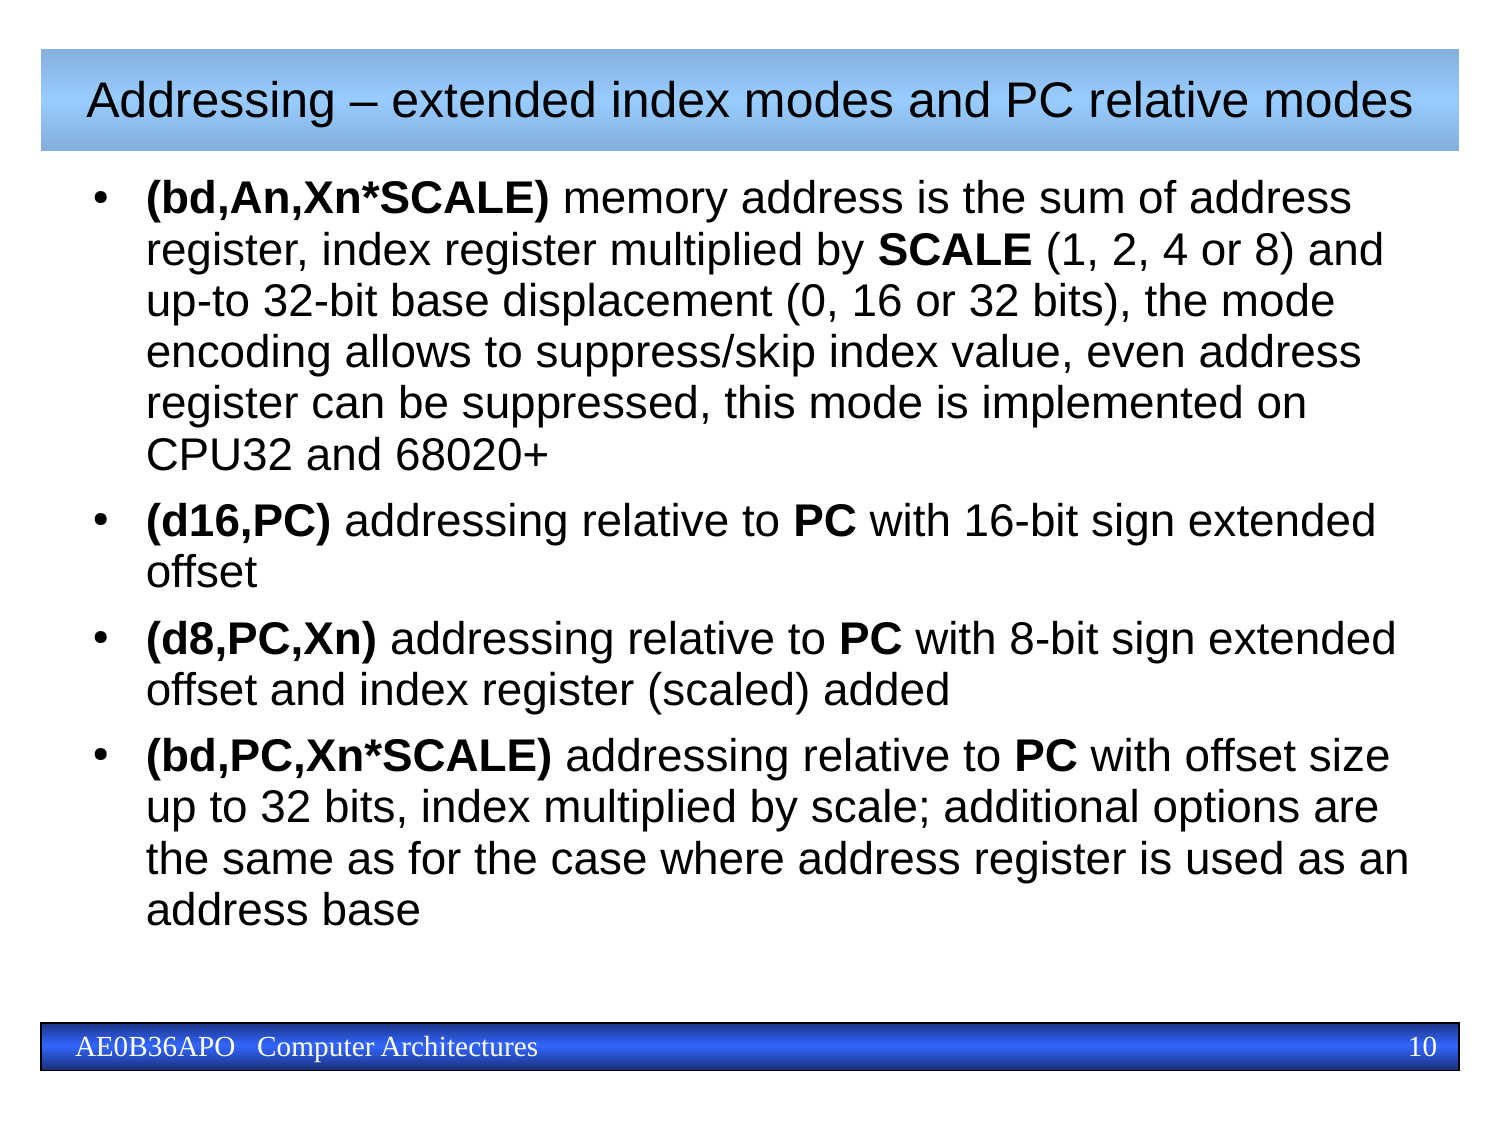

# Addressing – extended index modes and PC relative modes
(bd,An,Xn*SCALE) memory address is the sum of address register, index register multiplied by SCALE (1, 2, 4 or 8) and up-to 32-bit base displacement (0, 16 or 32 bits), the mode encoding allows to suppress/skip index value, even address register can be suppressed, this mode is implemented on CPU32 and 68020+
(d16,PC) addressing relative to PC with 16-bit sign extended offset
(d8,PC,Xn) addressing relative to PC with 8-bit sign extended offset and index register (scaled) added
(bd,PC,Xn*SCALE) addressing relative to PC with offset size up to 32 bits, index multiplied by scale; additional options are the same as for the case where address register is used as an address base
AE0B36APO Computer Architectures
10